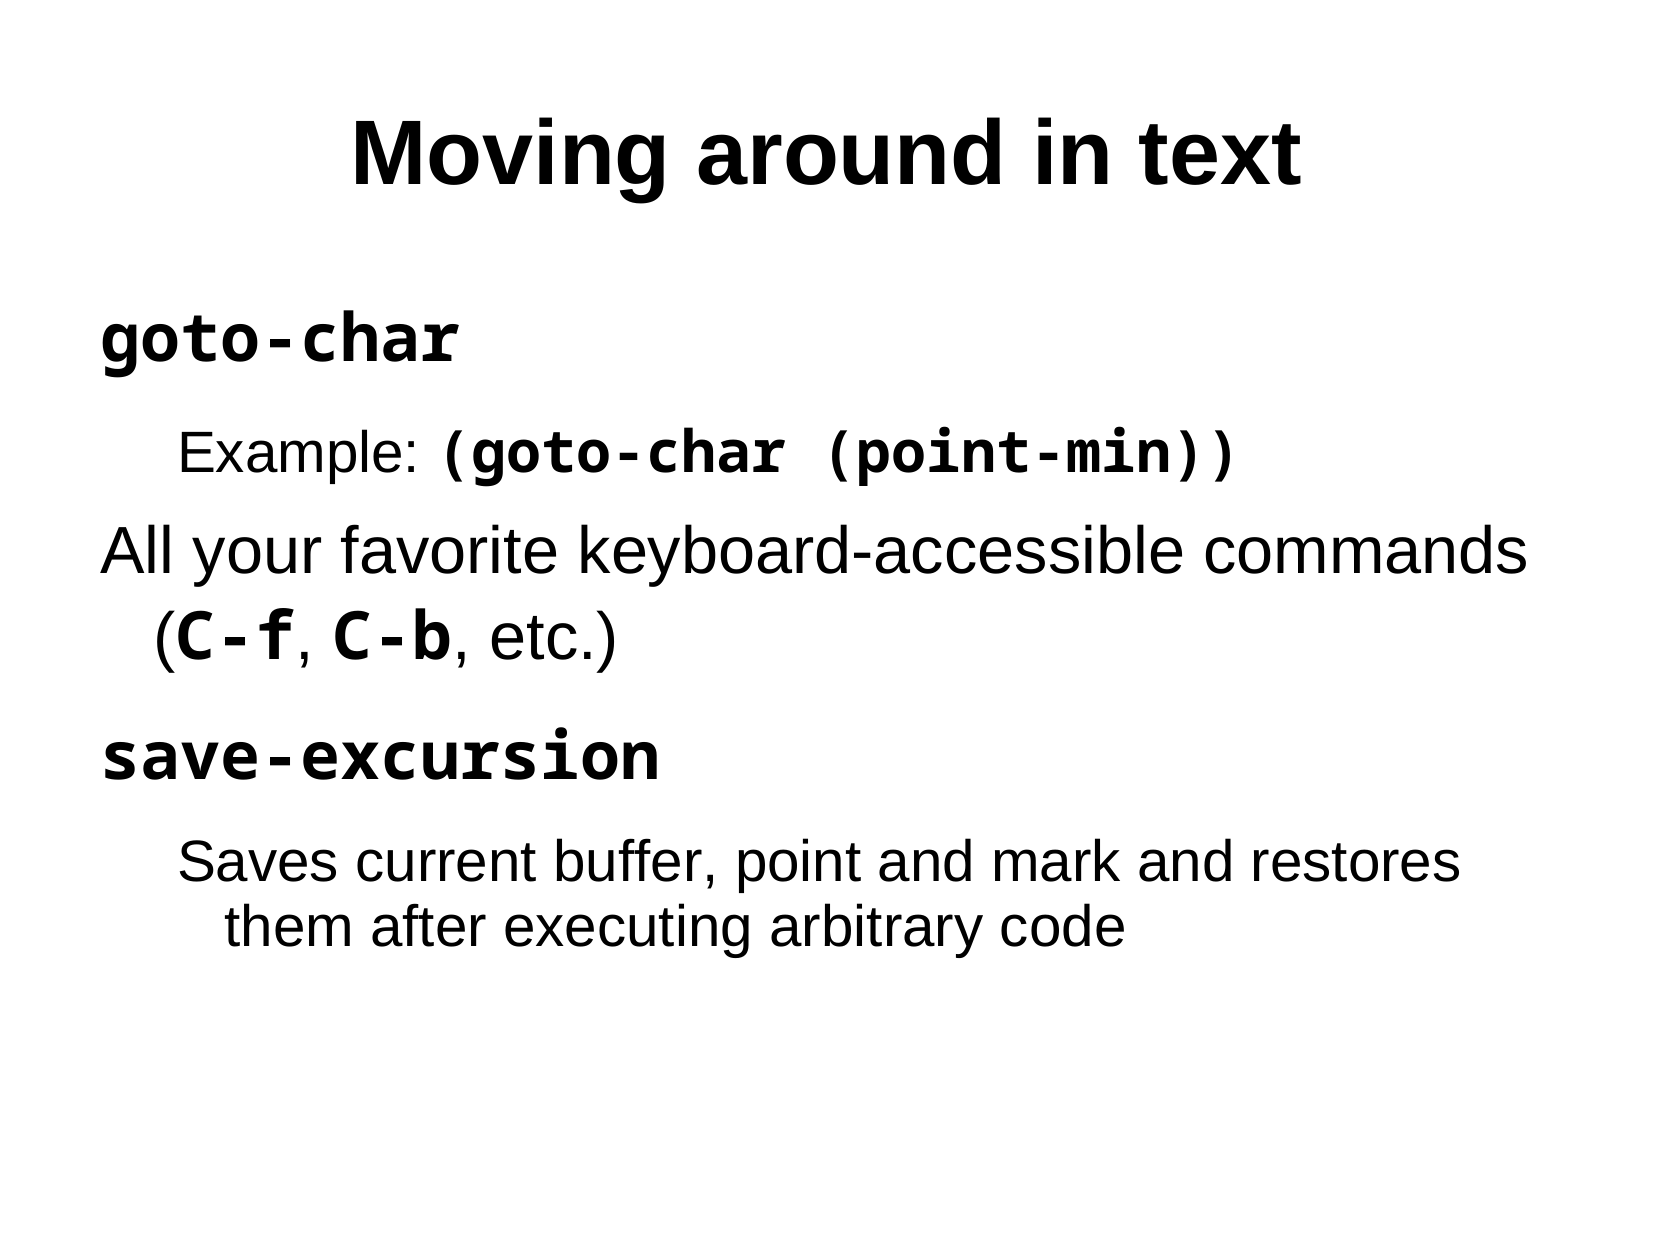

# Moving around in text
goto-char
Example: (goto-char (point-min))
All your favorite keyboard-accessible commands (C-f, C-b, etc.)
save-excursion
Saves current buffer, point and mark and restores them after executing arbitrary code